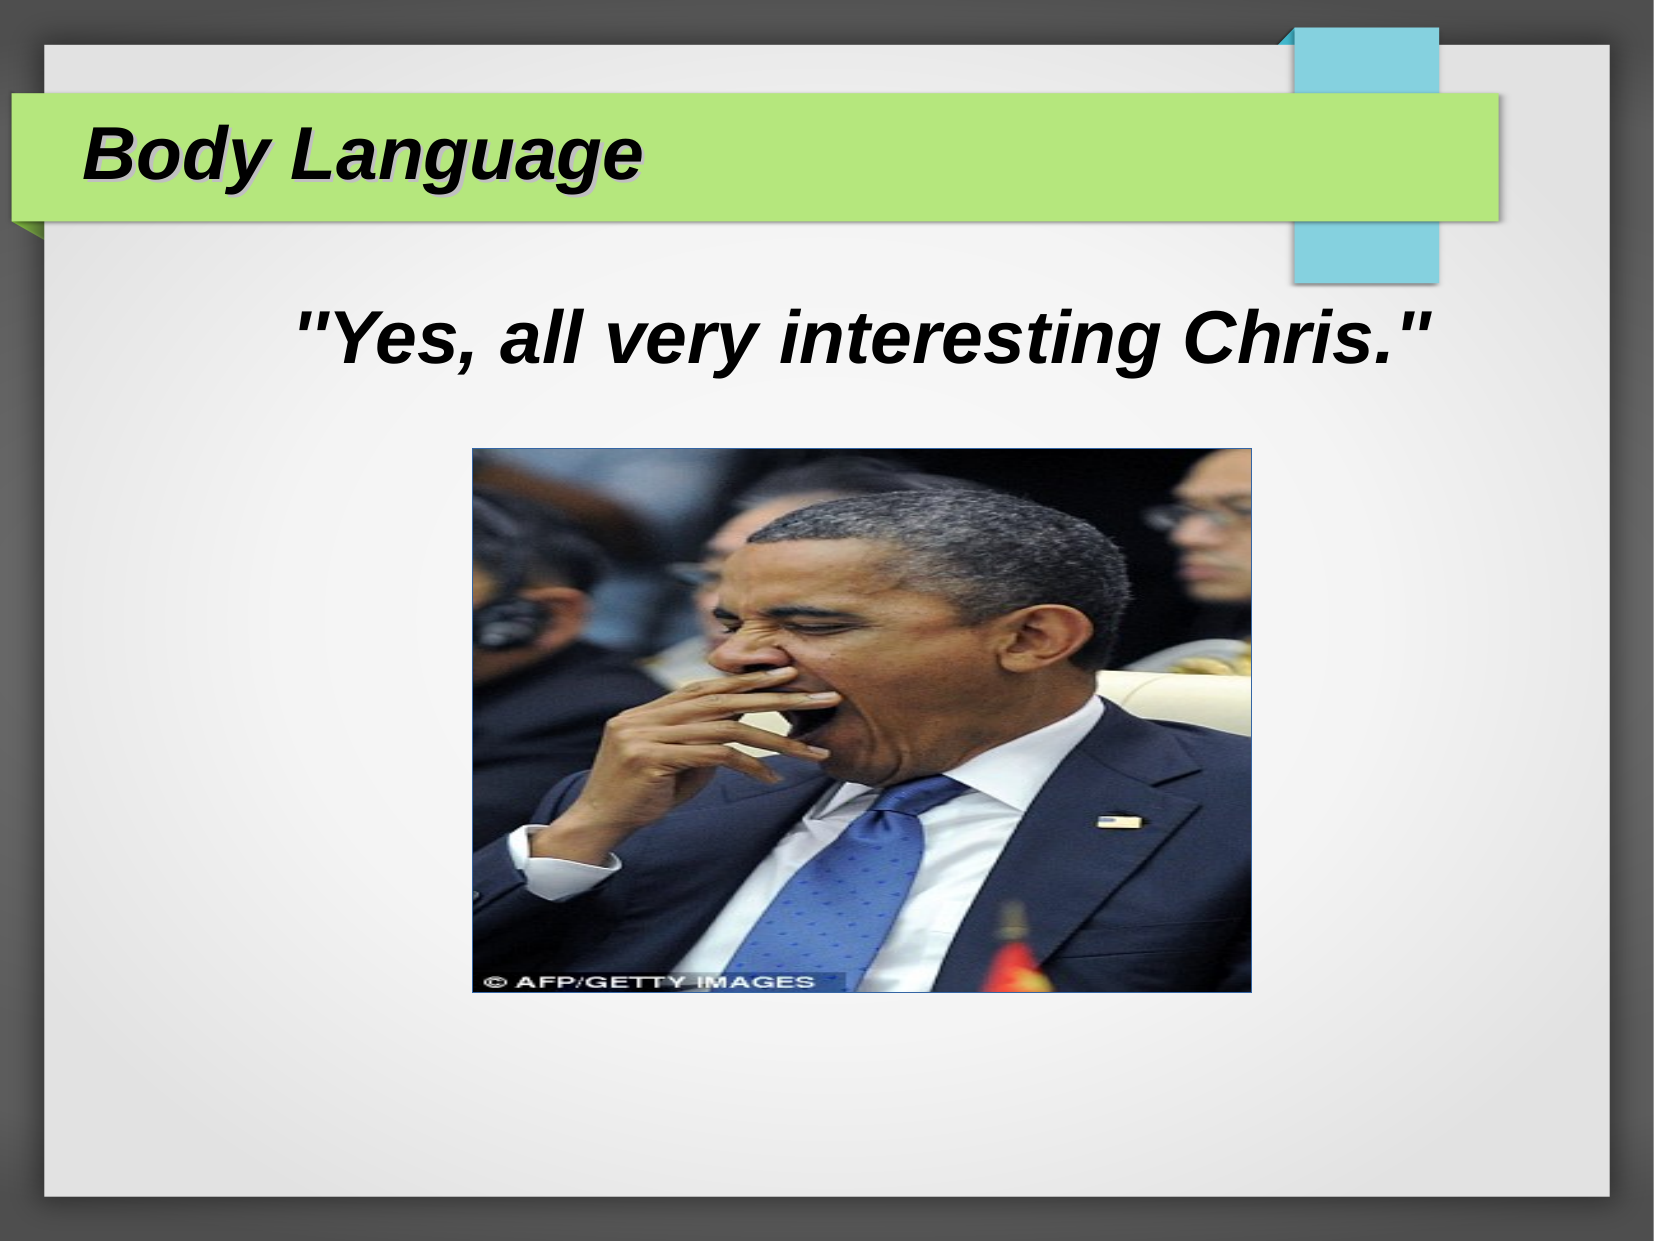

# Body Language
''Yes, all very interesting Chris.''